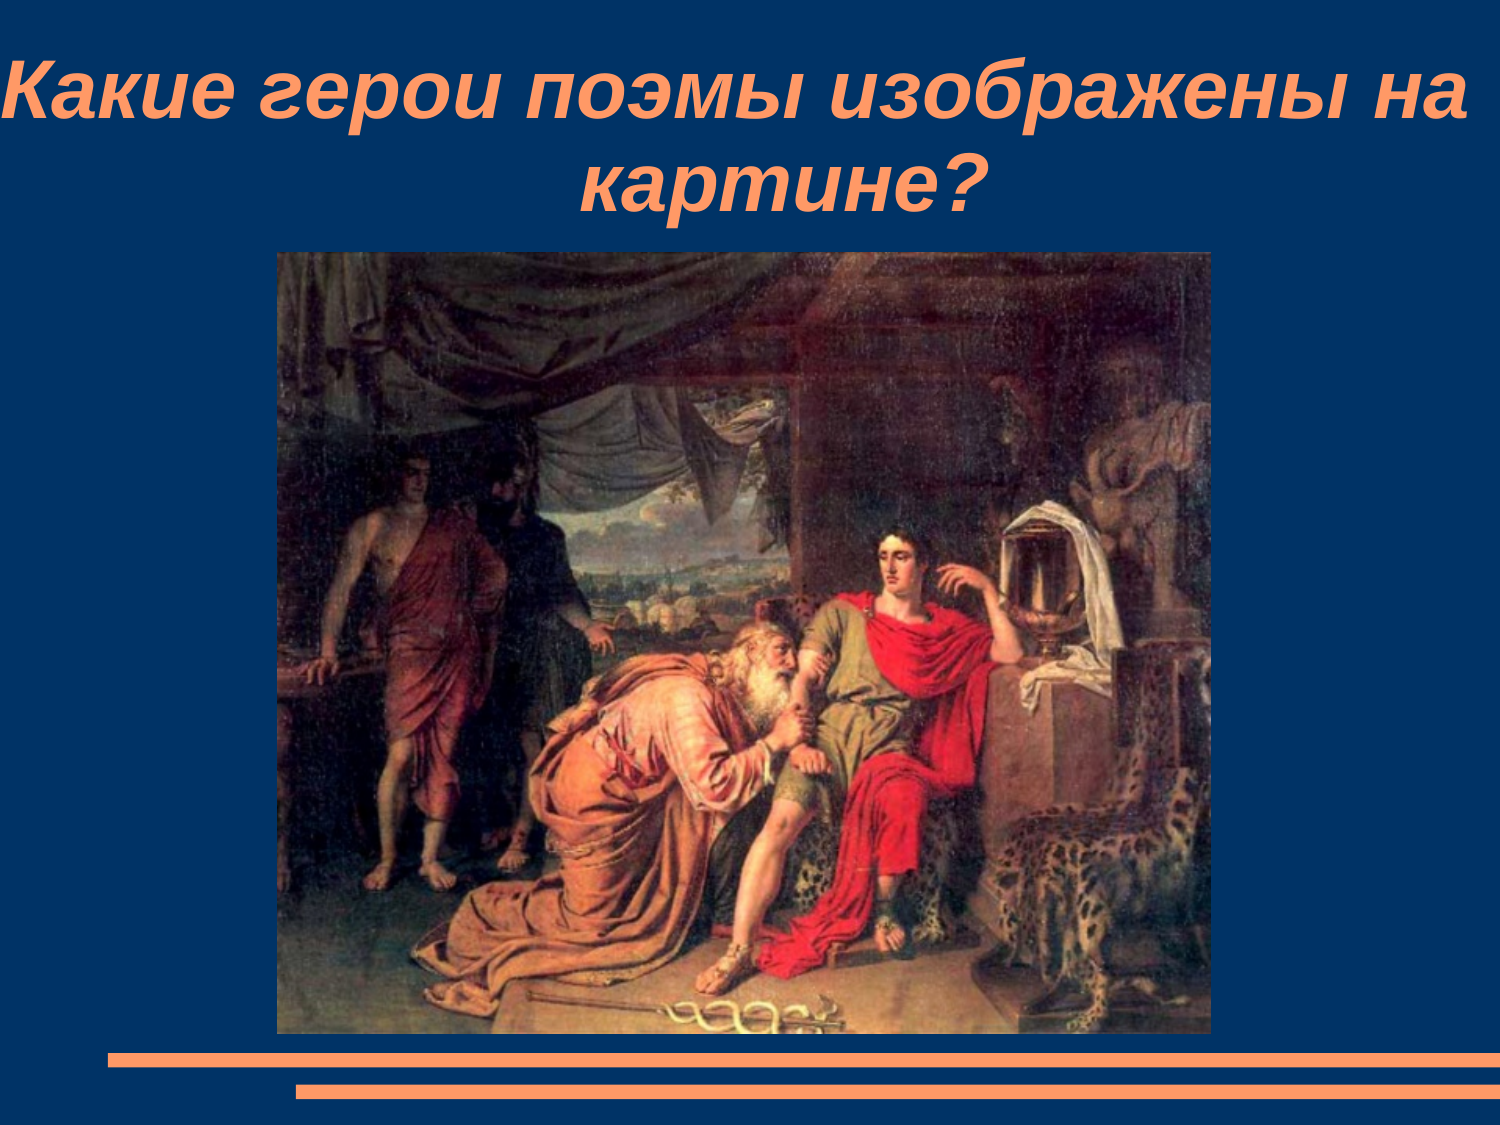

# Какие герои поэмы изображены на картине?